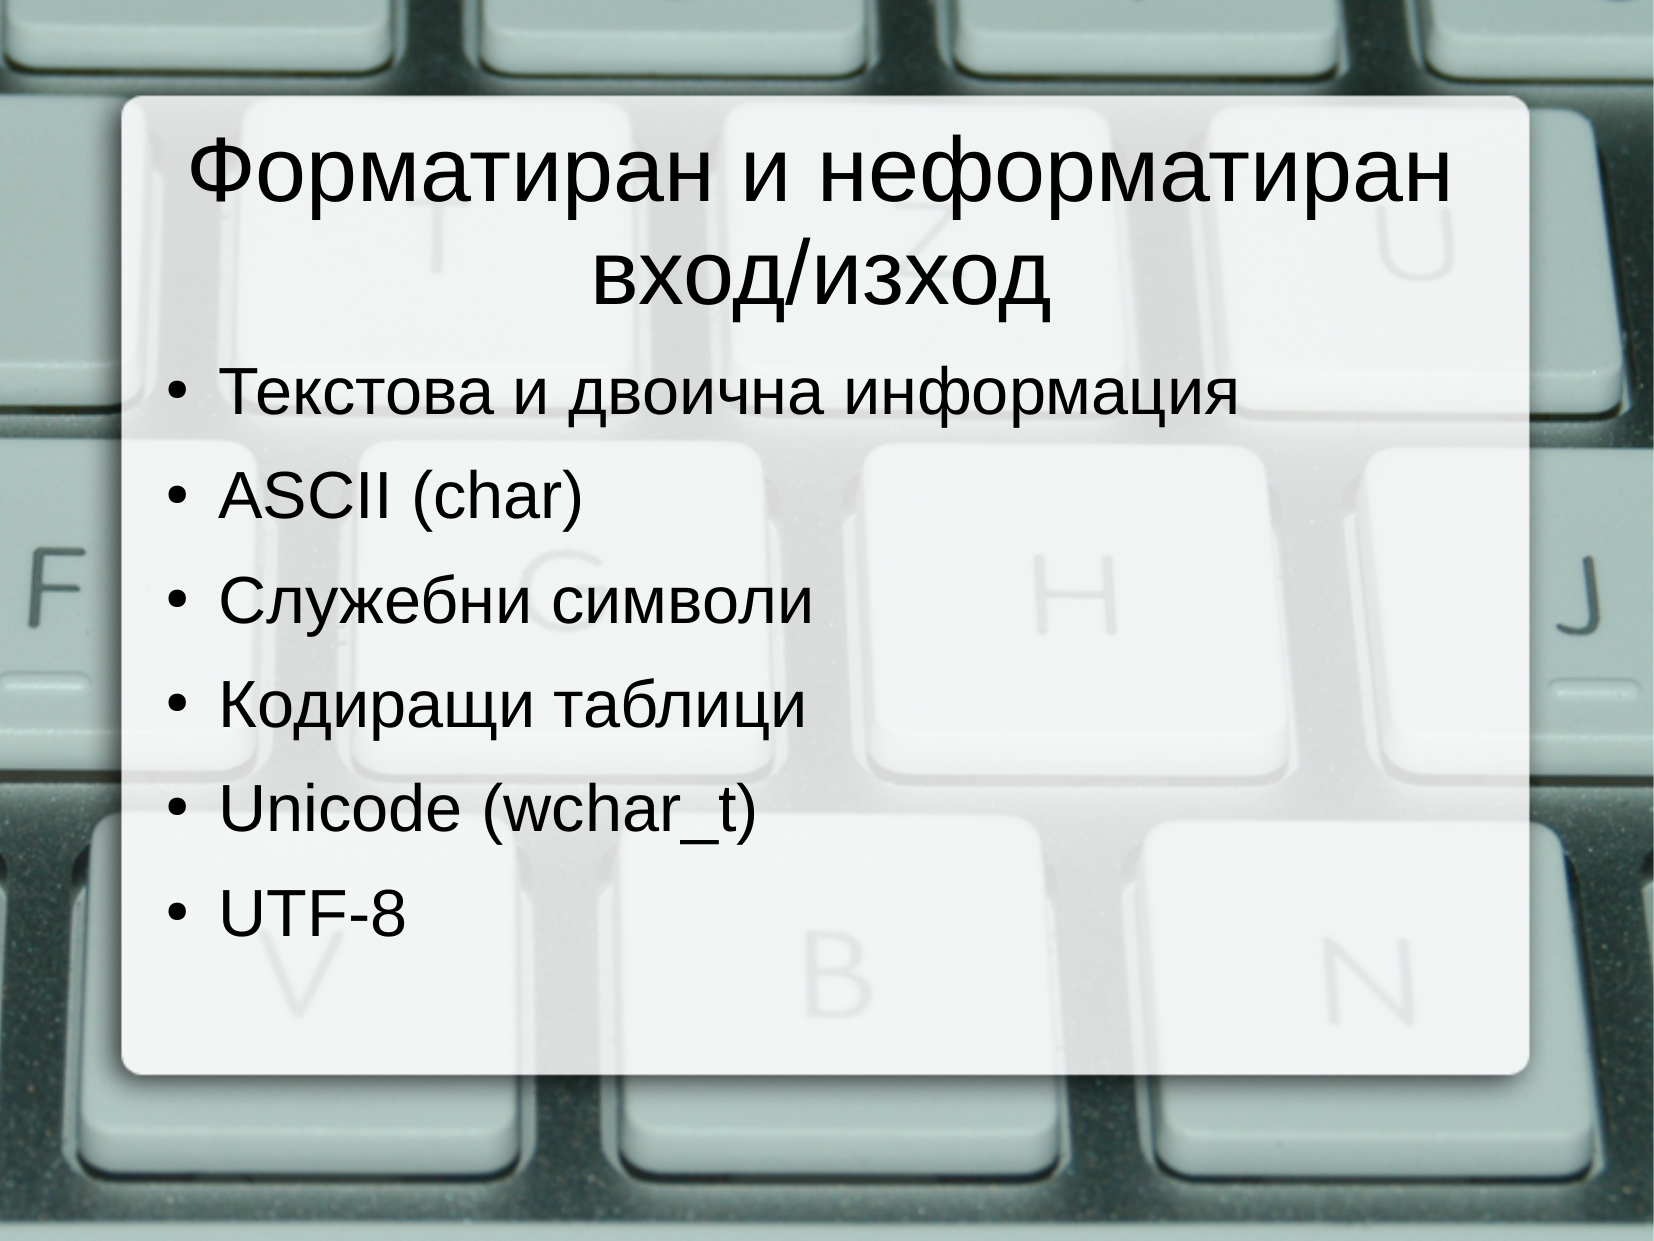

# Форматиран и неформатиран вход/изход
Текстова и двоична информация
ASCII (char)
Служебни символи
Кодиращи таблици
Unicode (wchar_t)
UTF-8